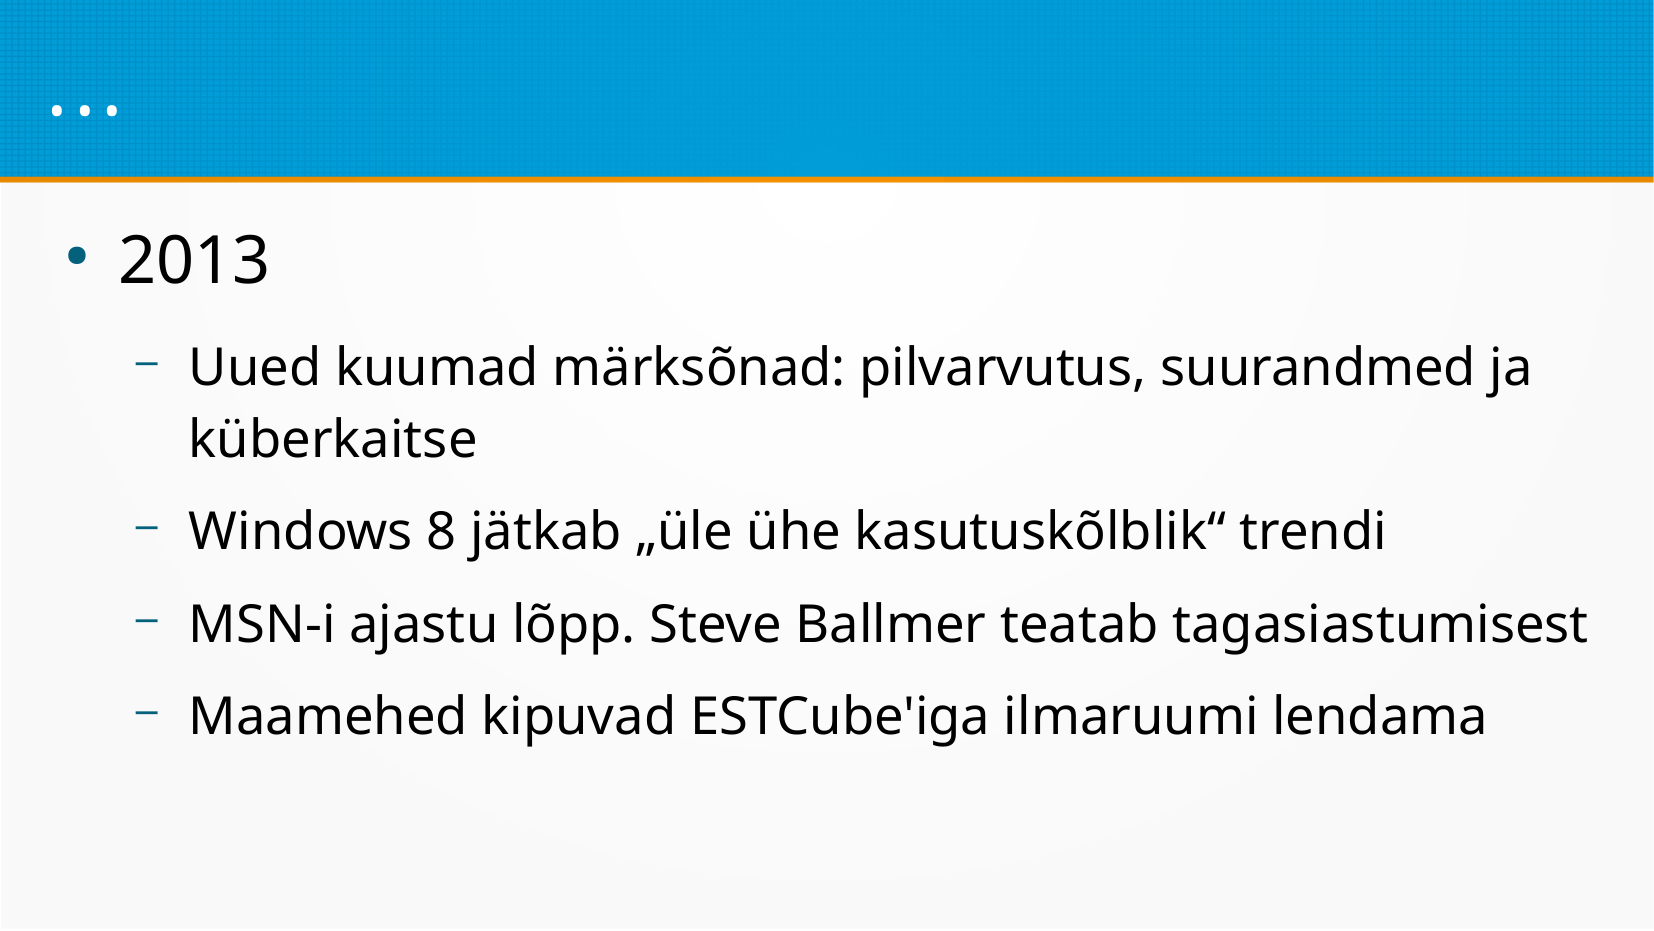

# ...
2013
Uued kuumad märksõnad: pilvarvutus, suurandmed ja küberkaitse
Windows 8 jätkab „üle ühe kasutuskõlblik“ trendi
MSN-i ajastu lõpp. Steve Ballmer teatab tagasiastumisest
Maamehed kipuvad ESTCube'iga ilmaruumi lendama